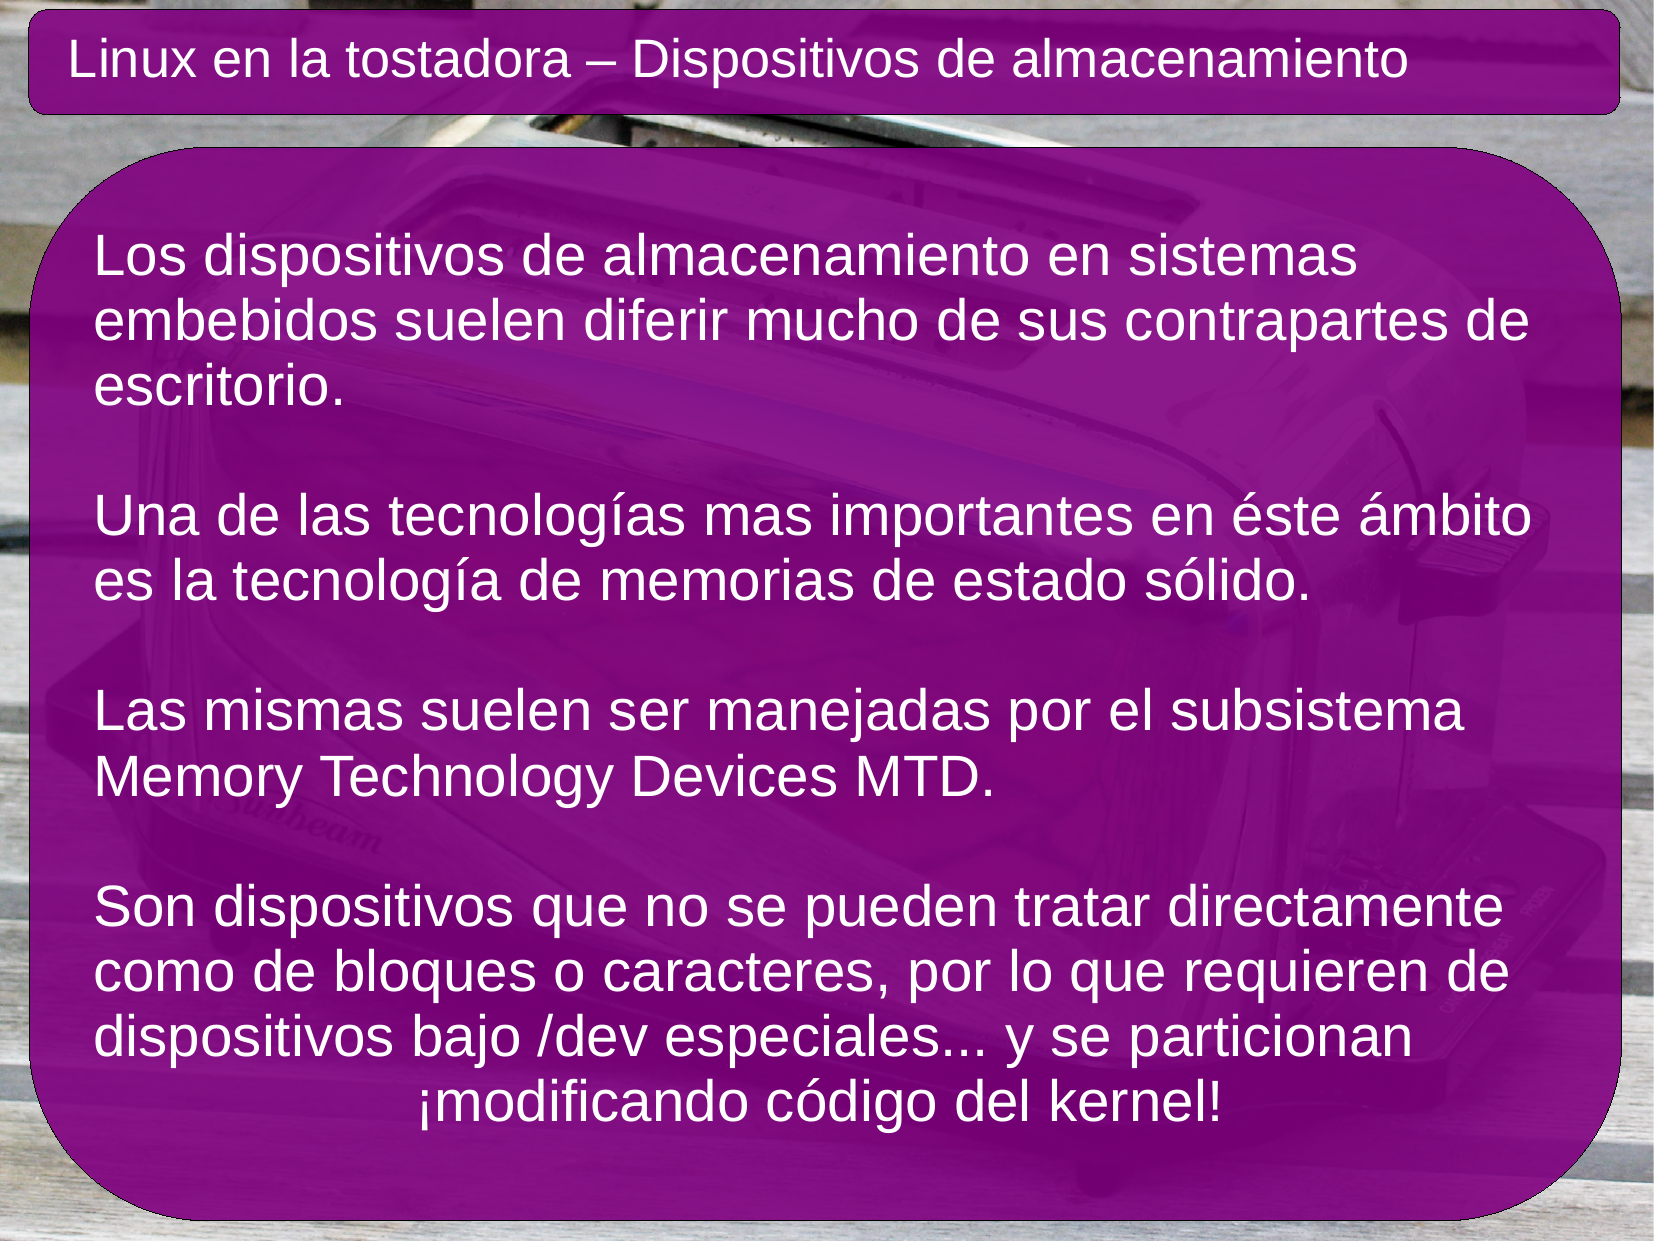

Linux en la tostadora – Dispositivos de almacenamiento
Los dispositivos de almacenamiento en sistemas embebidos suelen diferir mucho de sus contrapartes de escritorio.
Una de las tecnologías mas importantes en éste ámbito es la tecnología de memorias de estado sólido.
Las mismas suelen ser manejadas por el subsistema Memory Technology Devices MTD.
Son dispositivos que no se pueden tratar directamente como de bloques o caracteres, por lo que requieren de dispositivos bajo /dev especiales... y se particionan
¡modificando código del kernel!
Algunos directorios importantes
 /bin: binarios de usuario esenciales (bash, pwd, tar,...)
 /boot: Archivos estáticos utilizados por el bootloader
 /dev: dispositivos y archivos especiales (el “acceso al hardware”)
 /etc: archivos de configuración del sistema
 /lib: bibliotecas esenciales, módulos del kernel
 /media y /mnt: puntos de montaje de dispositivos removibles y fijos respectivamente
 /proc: sistema de archivos virtual con información del kernel y procesos